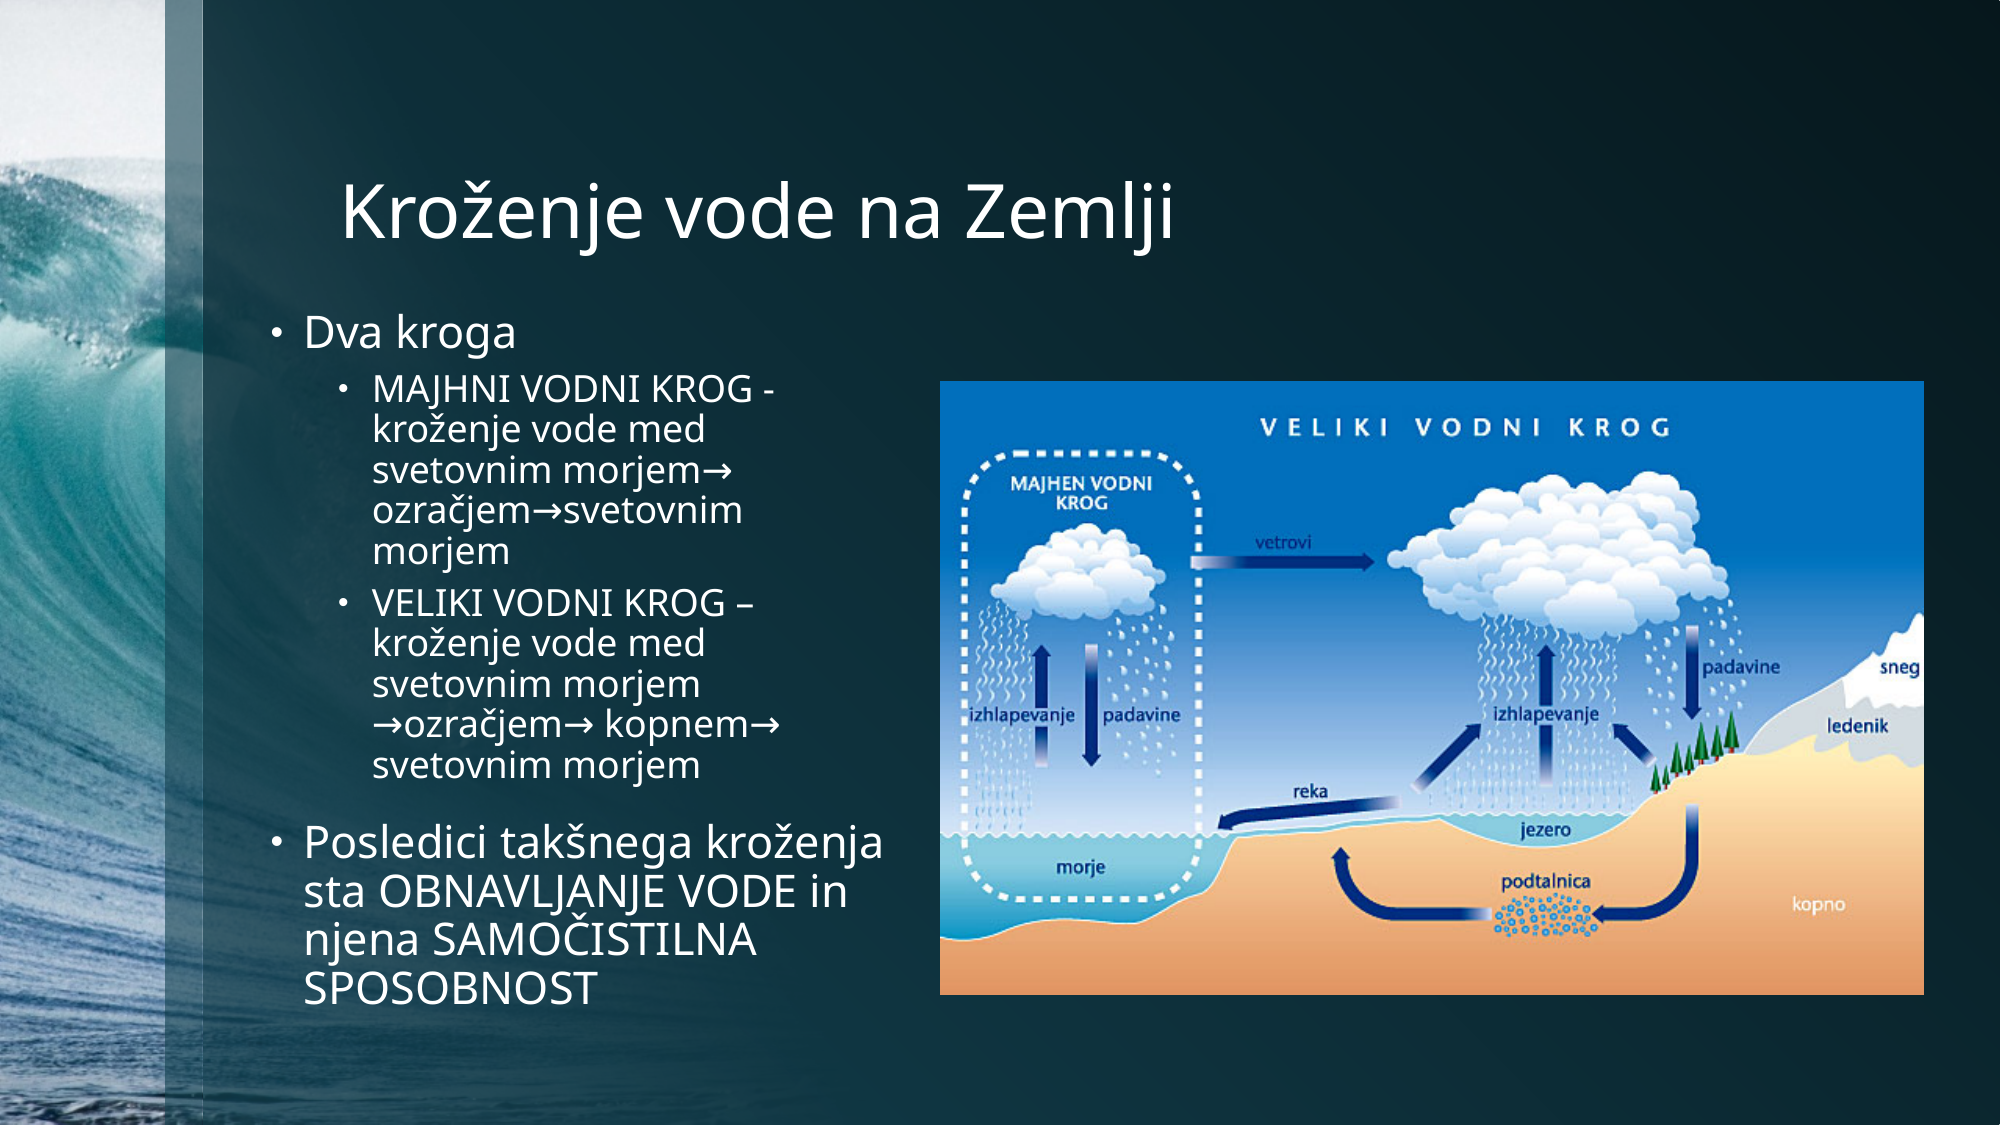

# Kroženje vode na Zemlji
Dva kroga
MAJHNI VODNI KROG - kroženje vode med svetovnim morjem→ ozračjem→svetovnim morjem
VELIKI VODNI KROG – kroženje vode med svetovnim morjem →ozračjem→ kopnem→ svetovnim morjem
Posledici takšnega kroženja sta OBNAVLJANJE VODE in njena SAMOČISTILNA SPOSOBNOST